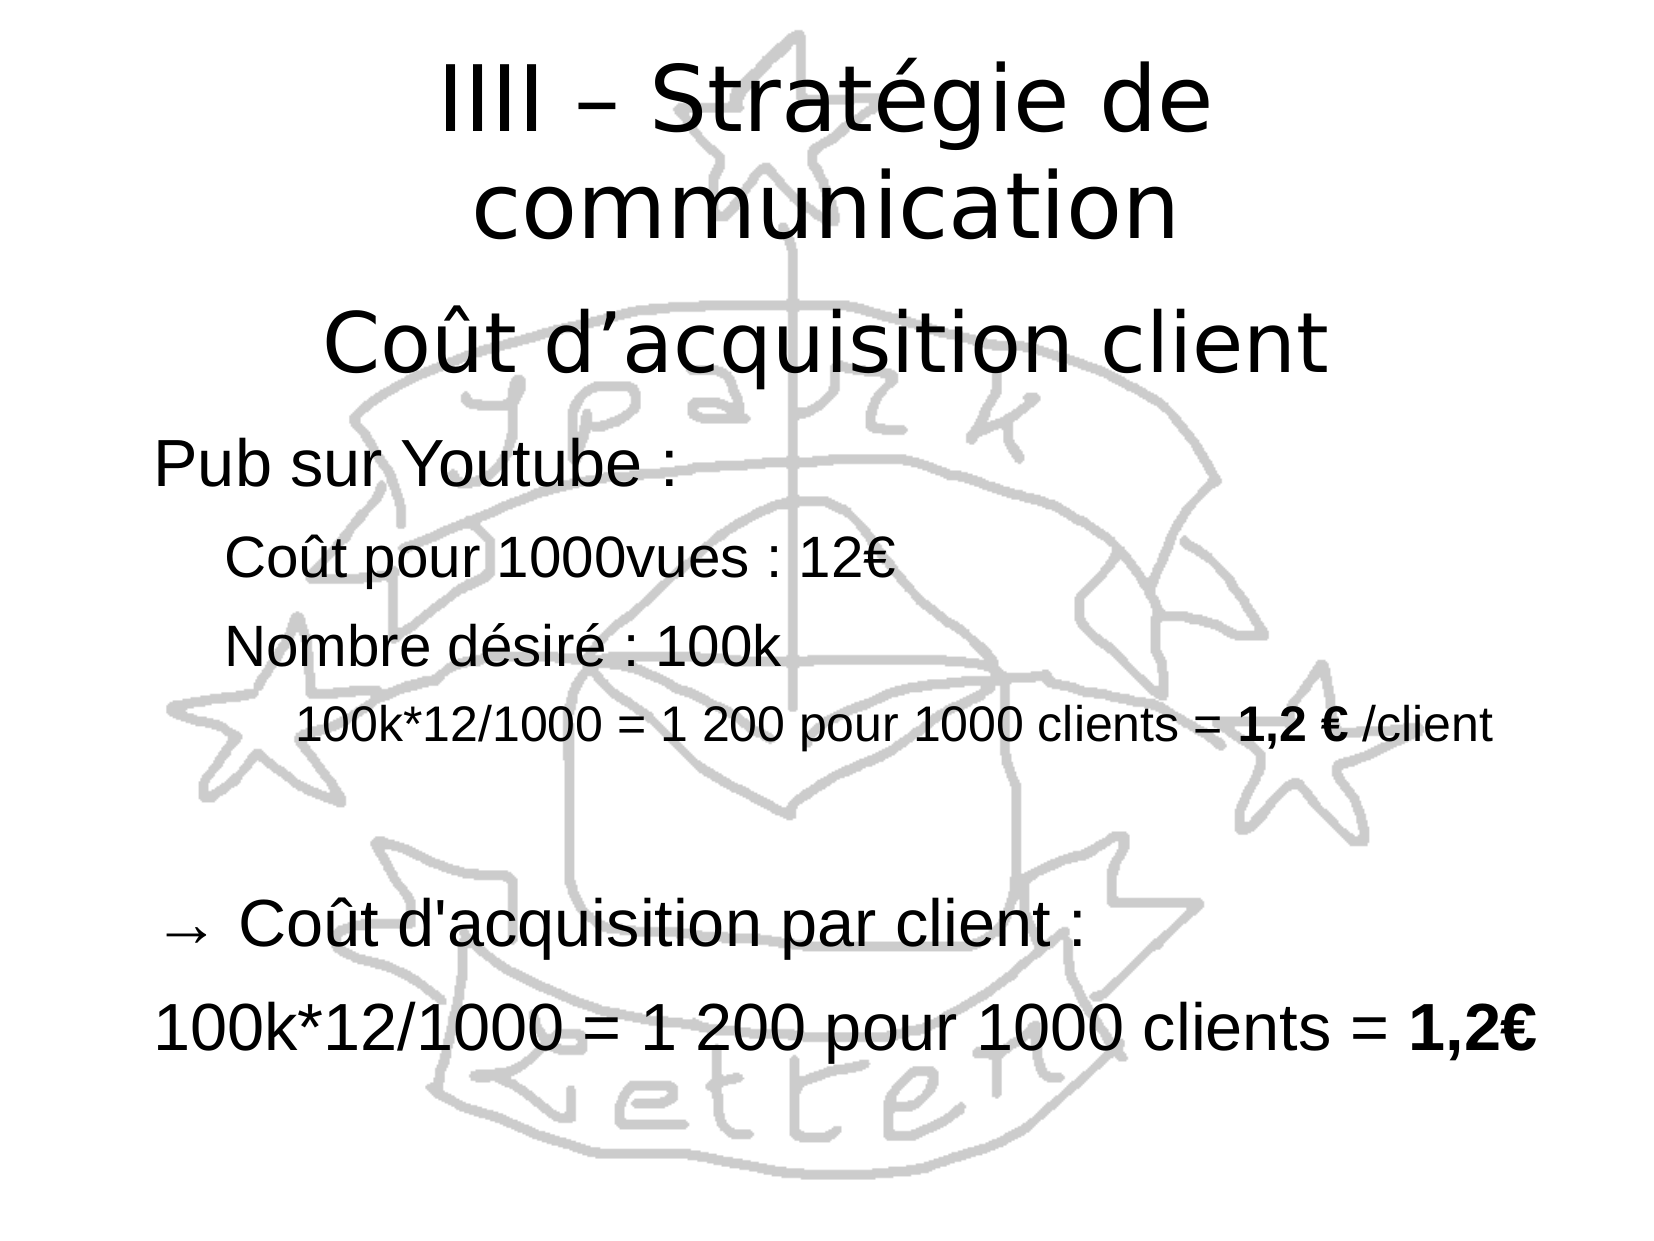

# IIII – Stratégie de communication
Coût d’acquisition client
Pub sur Youtube :
Coût pour 1000vues : 12€
Nombre désiré : 100k
100k*12/1000 = 1 200 pour 1000 clients = 1,2 € /client
→ Coût d'acquisition par client :
100k*12/1000 = 1 200 pour 1000 clients = 1,2€